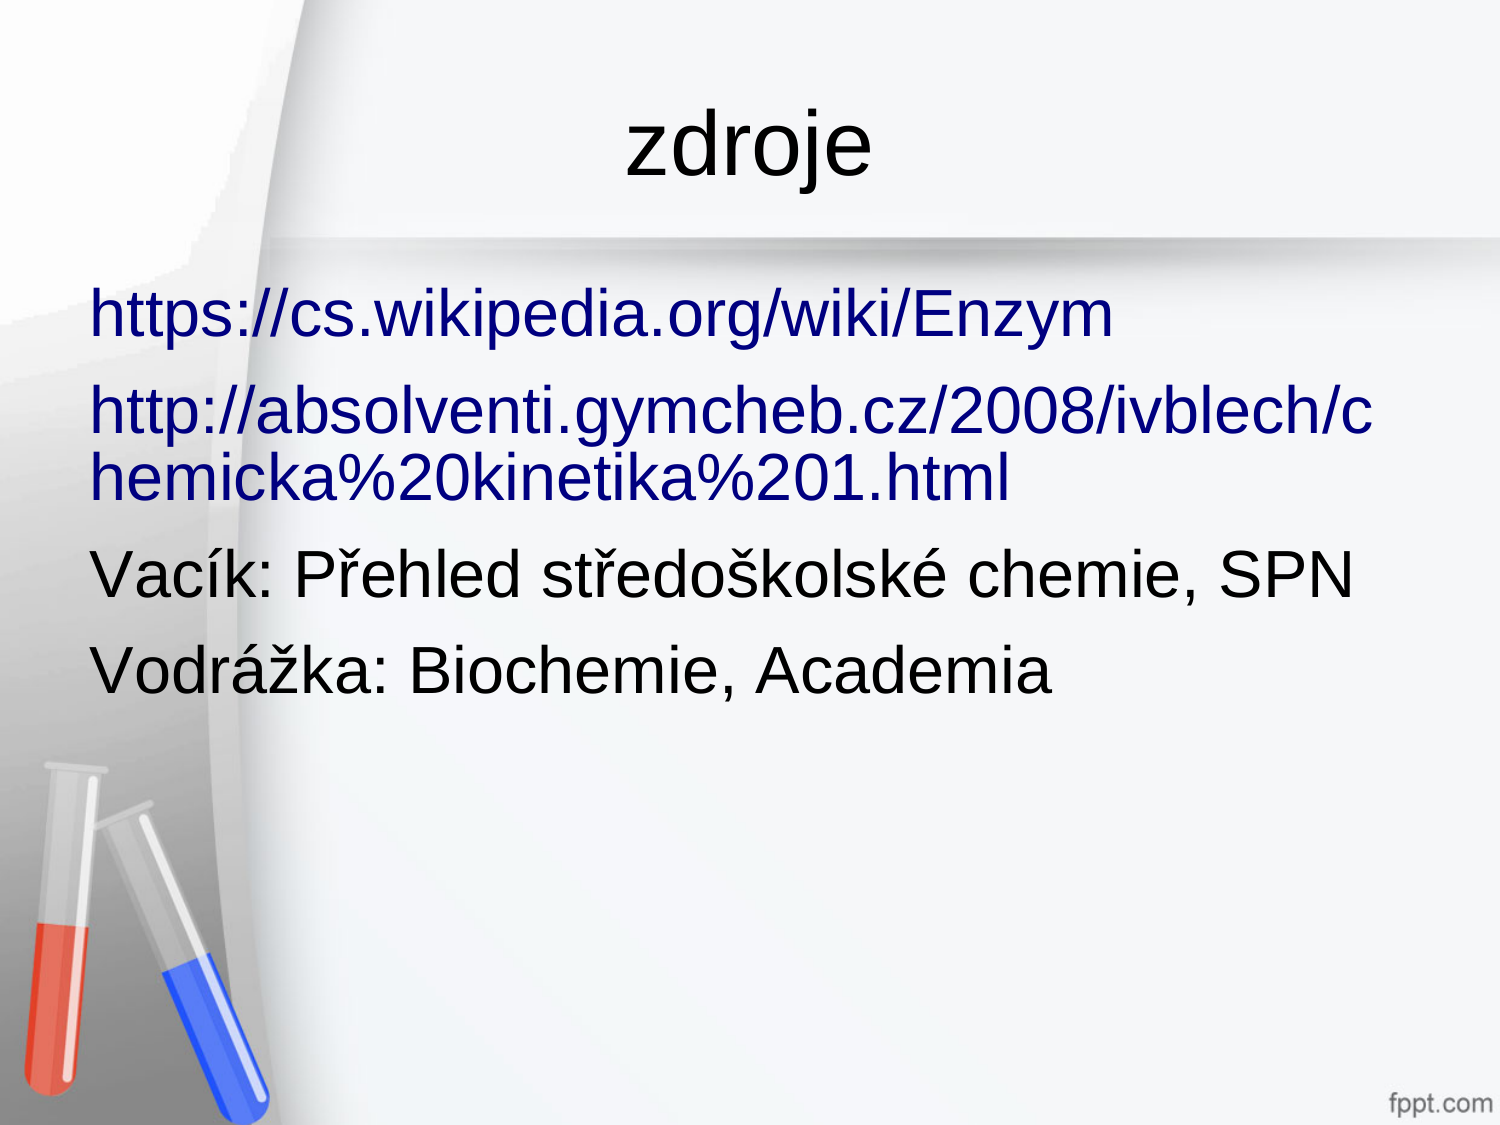

# zdroje
https://cs.wikipedia.org/wiki/Enzym
http://absolventi.gymcheb.cz/2008/ivblech/chemicka%20kinetika%201.html
Vacík: Přehled středoškolské chemie, SPN
Vodrážka: Biochemie, Academia